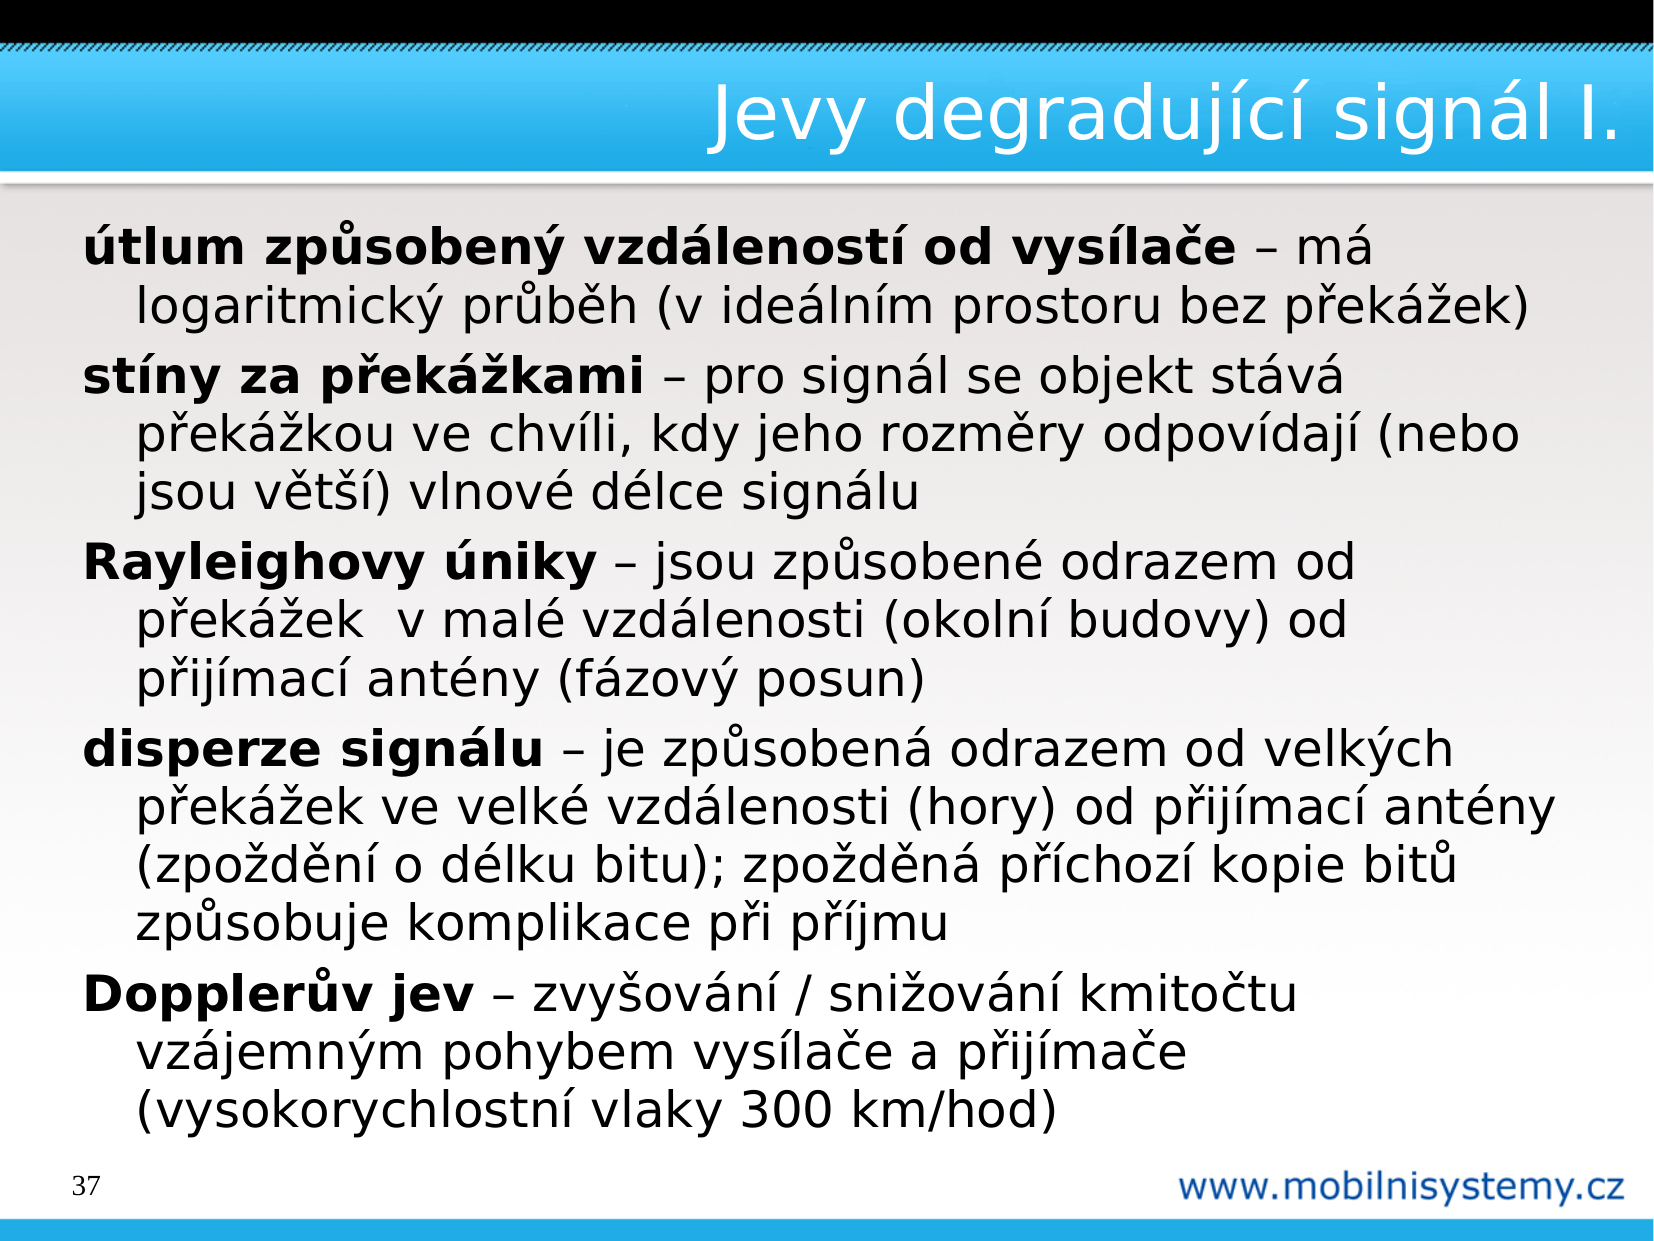

# Jevy degradující signál I.
útlum způsobený vzdáleností od vysílače – má logaritmický průběh (v ideálním prostoru bez překážek)
stíny za překážkami – pro signál se objekt stává překážkou ve chvíli, kdy jeho rozměry odpovídají (nebo jsou větší) vlnové délce signálu
Rayleighovy úniky – jsou způsobené odrazem od překážek v malé vzdálenosti (okolní budovy) od přijímací antény (fázový posun)
disperze signálu – je způsobená odrazem od velkých překážek ve velké vzdálenosti (hory) od přijímací antény (zpoždění o délku bitu); zpožděná příchozí kopie bitů způsobuje komplikace při příjmu
Dopplerův jev – zvyšování / snižování kmitočtu vzájemným pohybem vysílače a přijímače (vysokorychlostní vlaky 300 km/hod)
37